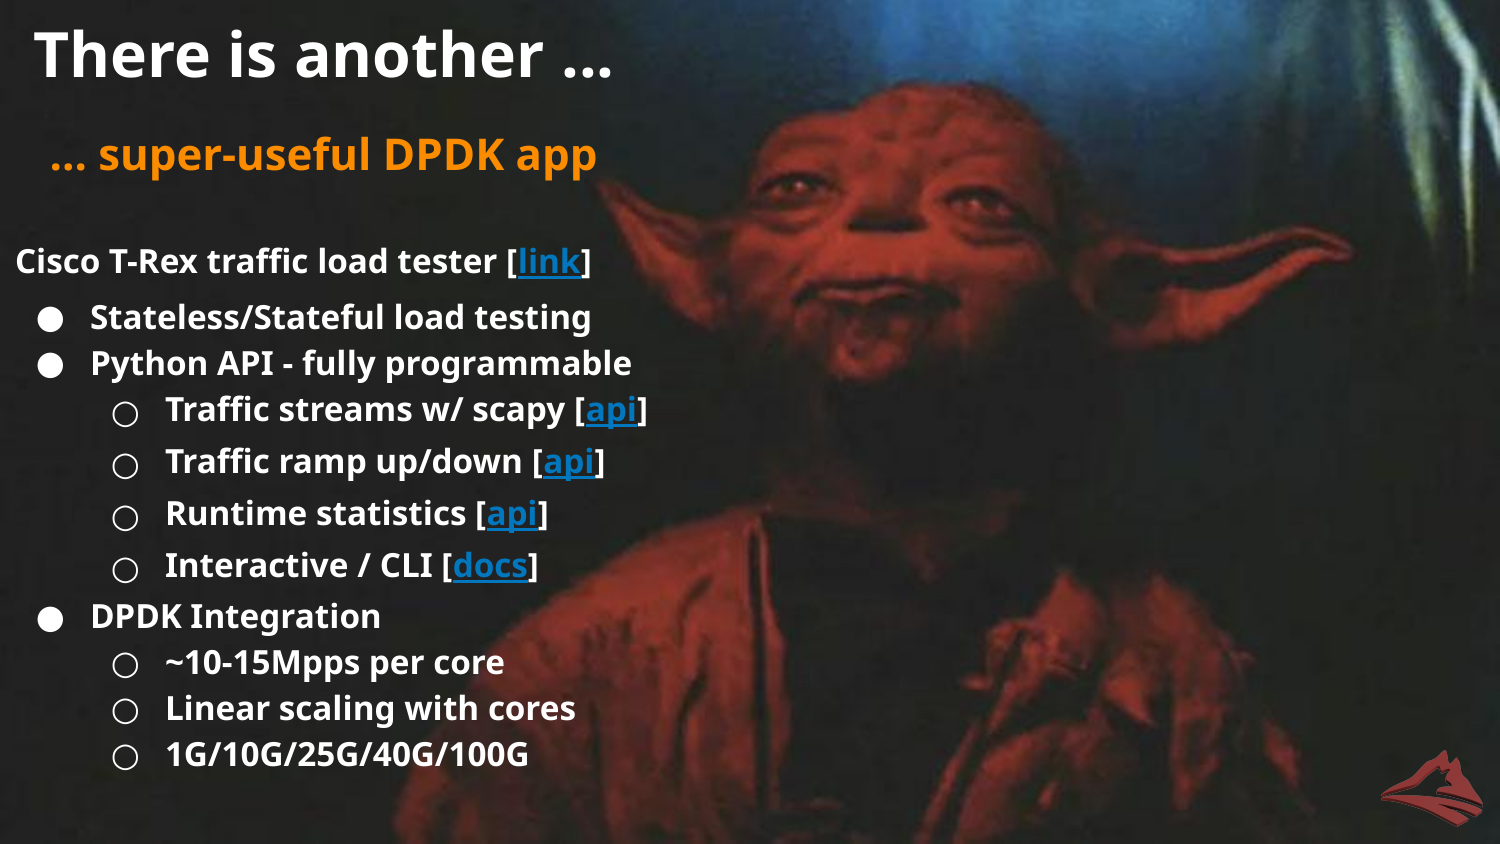

There is another ...
# ... super-useful DPDK app
Cisco T-Rex traffic load tester [link]
Stateless/Stateful load testing
Python API - fully programmable
Traffic streams w/ scapy [api]
Traffic ramp up/down [api]
Runtime statistics [api]
Interactive / CLI [docs]
DPDK Integration
~10-15Mpps per core
Linear scaling with cores
1G/10G/25G/40G/100G